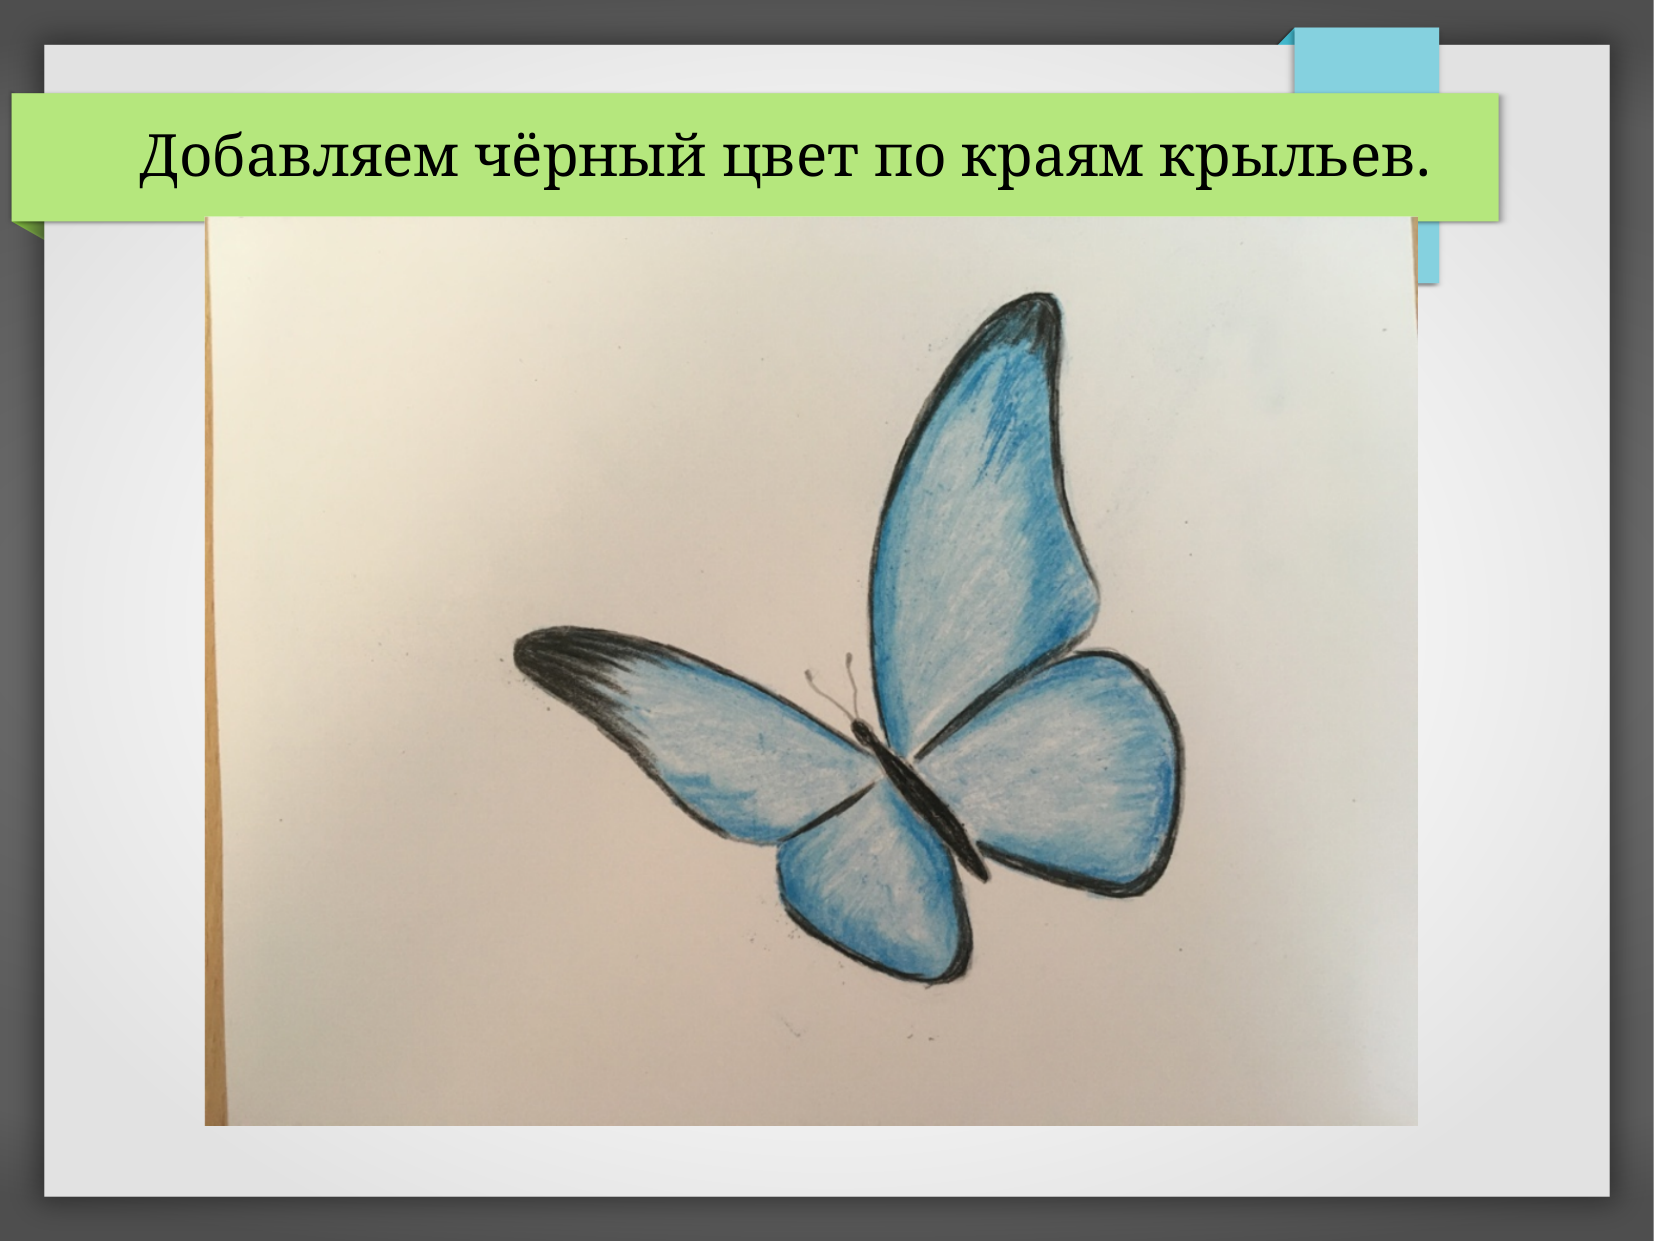

# Добавляем чёрный цвет по краям крыльев.